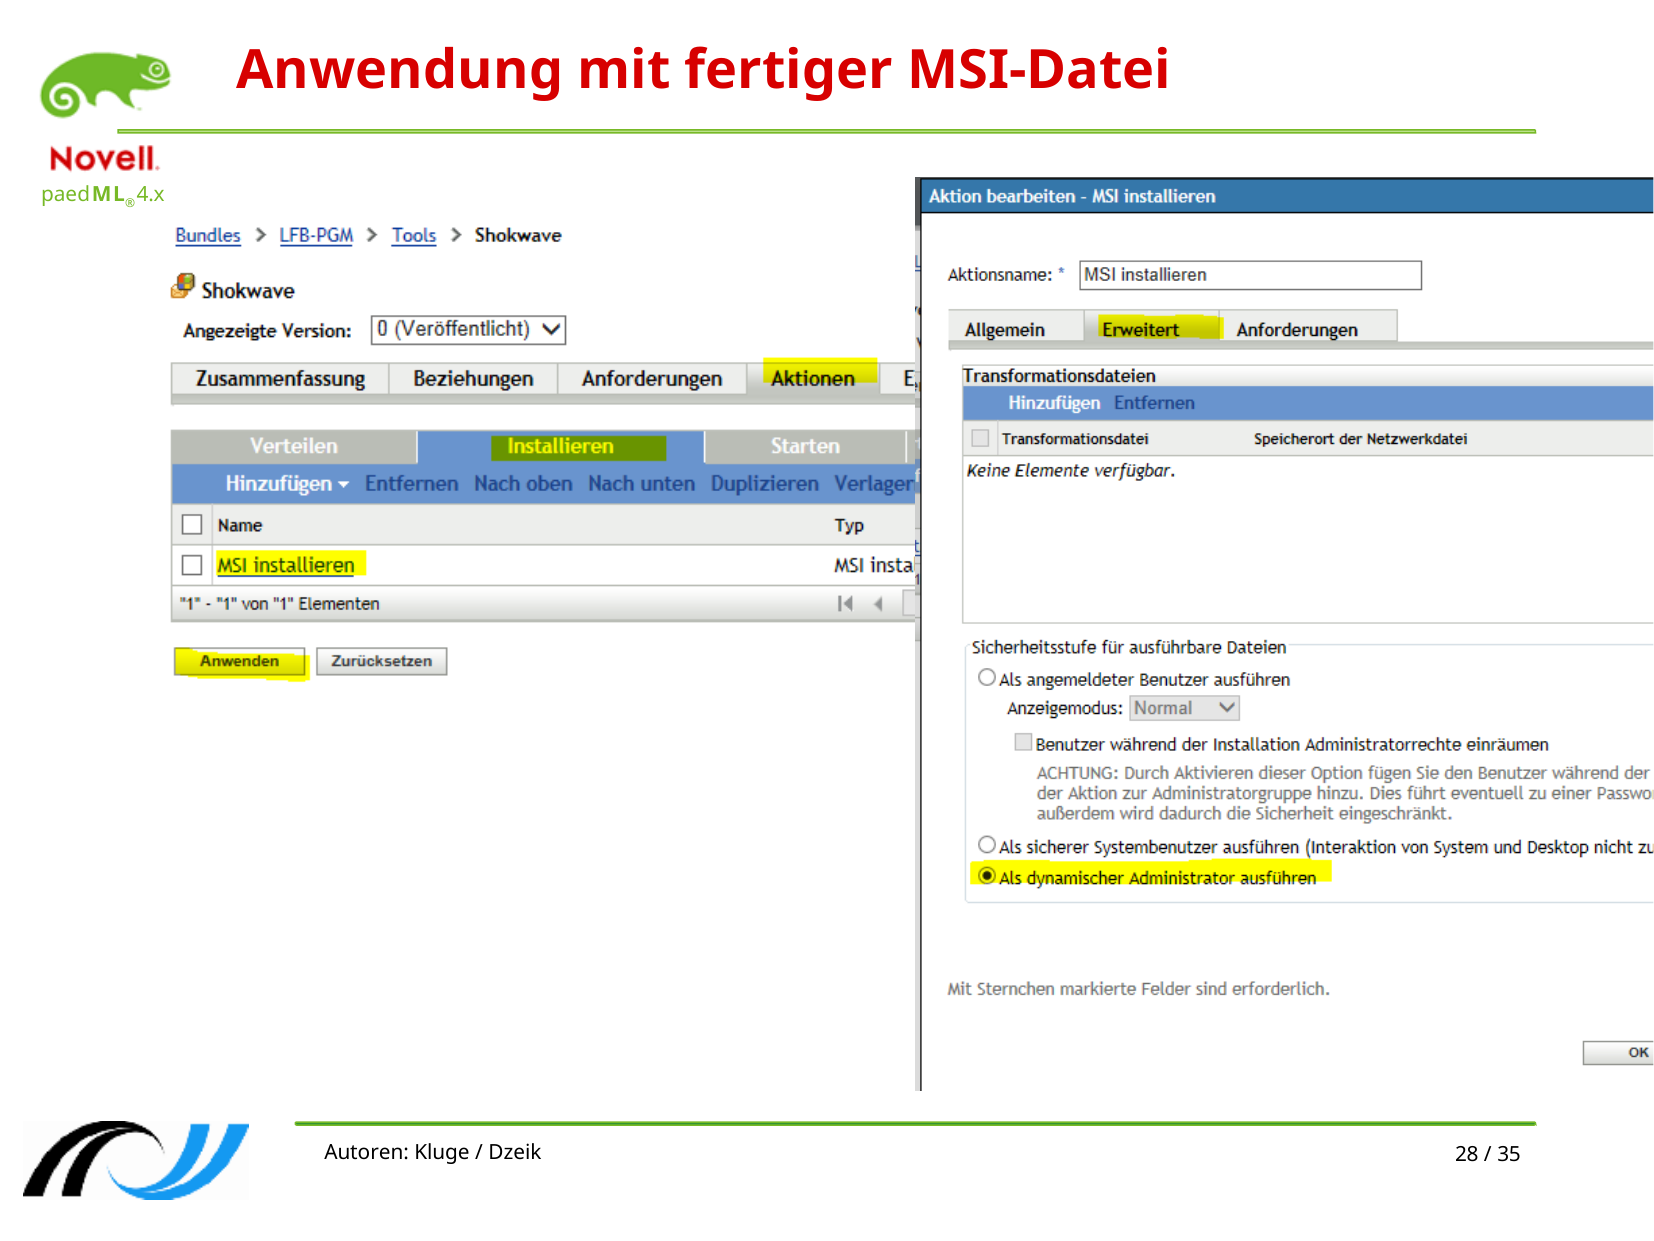

# Anwendung mit fertiger MSI-Datei
Autoren: Kluge / Dzeik
28